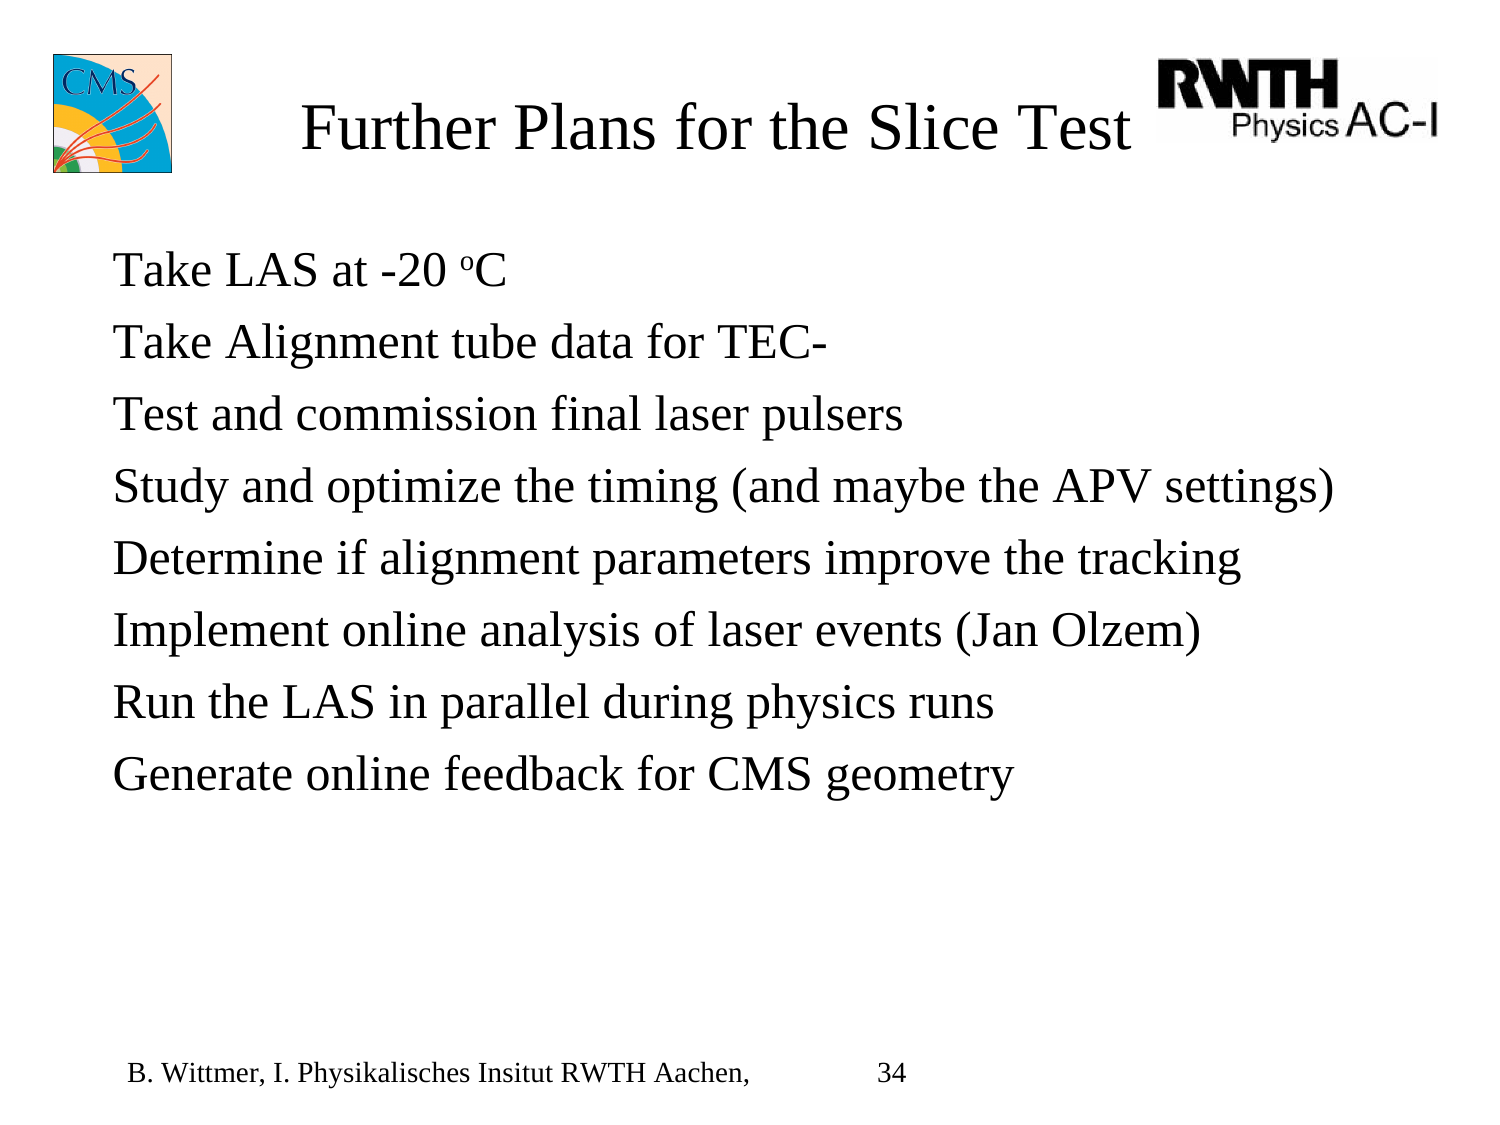

# Further Plans for the Slice Test
Take LAS at -20 oC
Take Alignment tube data for TEC-
Test and commission final laser pulsers
Study and optimize the timing (and maybe the APV settings)
Determine if alignment parameters improve the tracking
Implement online analysis of laser events (Jan Olzem)
Run the LAS in parallel during physics runs
Generate online feedback for CMS geometry